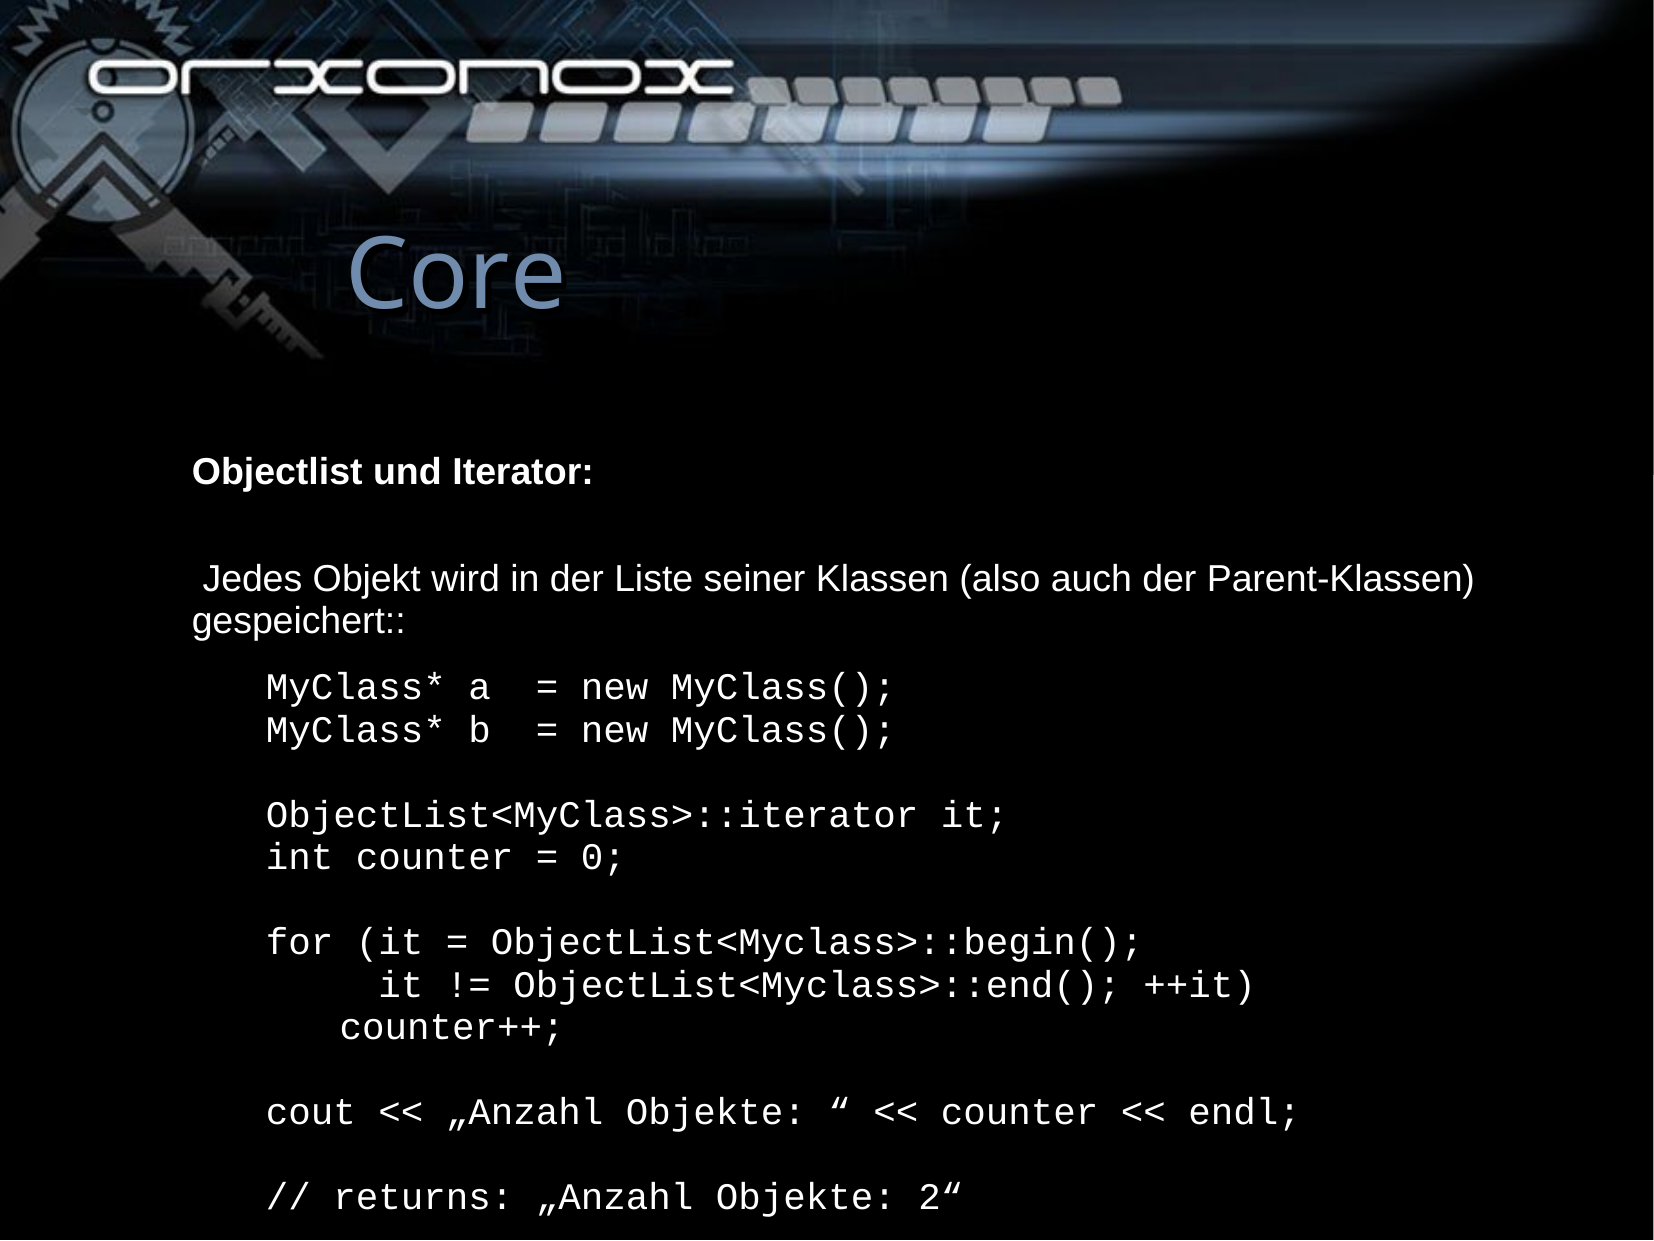

Core
Objectlist und Iterator:
 Jedes Objekt wird in der Liste seiner Klassen (also auch der Parent-Klassen) gespeichert::
	MyClass* a = new MyClass();
	MyClass* b = new MyClass();
	ObjectList<MyClass>::iterator it;
	int counter = 0;
	for (it = ObjectList<Myclass>::begin();
	 it != ObjectList<Myclass>::end(); ++it)
		counter++;
	cout << „Anzahl Objekte: “ << counter << endl;
	// returns: „Anzahl Objekte: 2“